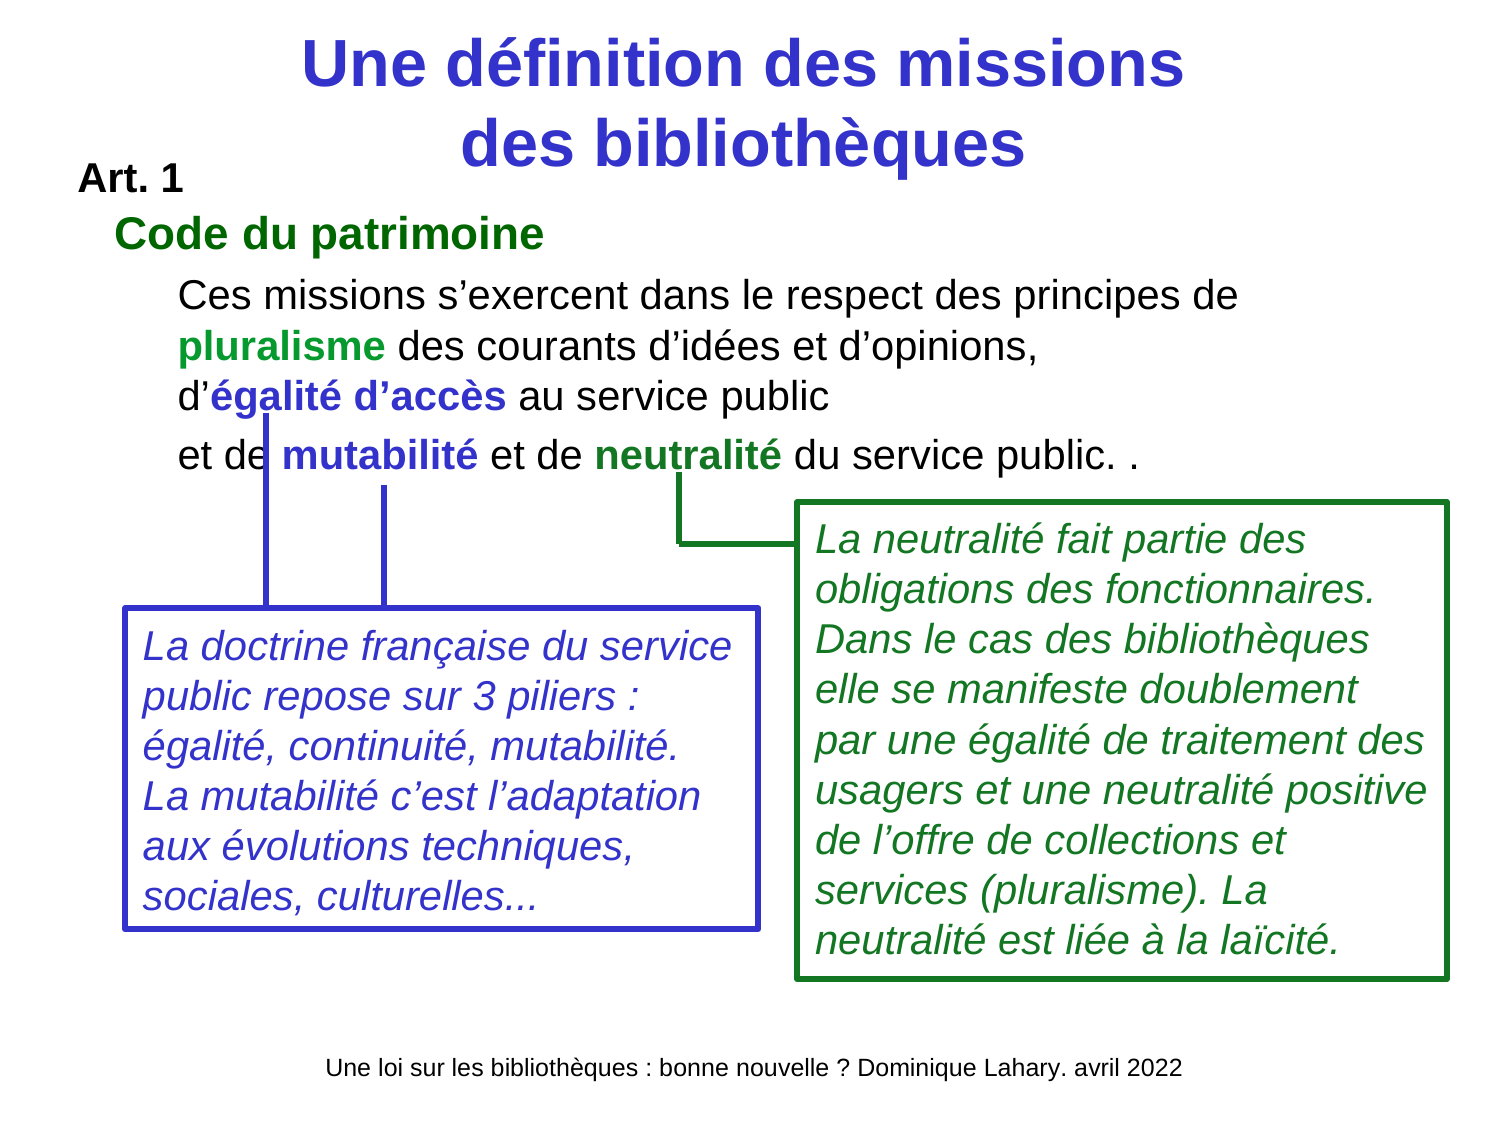

Une définition des missions
des bibliothèques
Art. 1
Code du patrimoine
	Ces missions s’exercent dans le respect des principes de pluralisme des courants d’idées et d’opinions,
d’égalité d’accès au service public
	et de mutabilité et de neutralité du service public. .
La neutralité fait partie des obligations des fonctionnaires. Dans le cas des bibliothèques elle se manifeste doublement par une égalité de traitement des usagers et une neutralité positive de l’offre de collections et services (pluralisme). La neutralité est liée à la laïcité.
La doctrine française du service public repose sur 3 piliers : égalité, continuité, mutabilité.
La mutabilité c’est l’adaptation aux évolutions techniques, sociales, culturelles...
Une loi sur les bibliothèques : bonne nouvelle ? Dominique Lahary. avril 2022